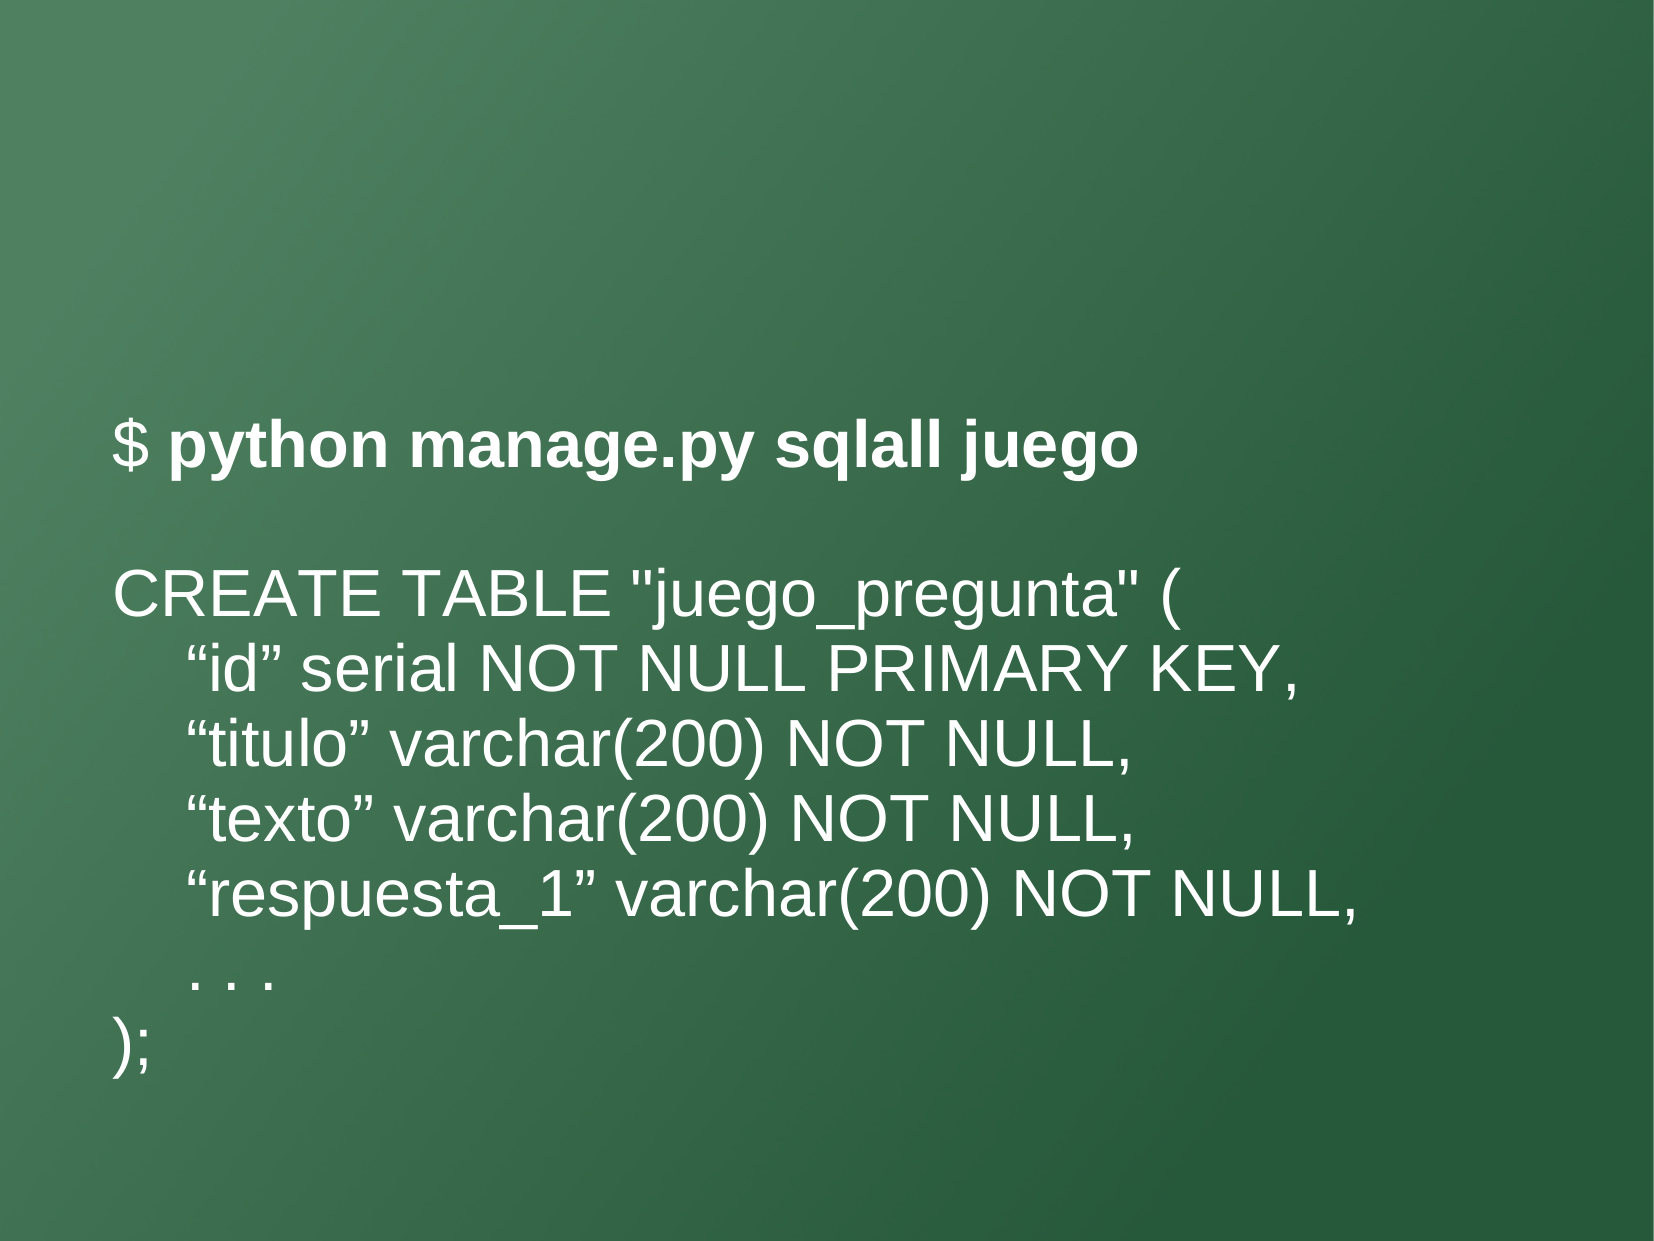

# $ python manage.py sqlall juego
CREATE TABLE "juego_pregunta" (
	“id” serial NOT NULL PRIMARY KEY,
	“titulo” varchar(200) NOT NULL,
	“texto” varchar(200) NOT NULL,
	“respuesta_1” varchar(200) NOT NULL,
	. . .
);